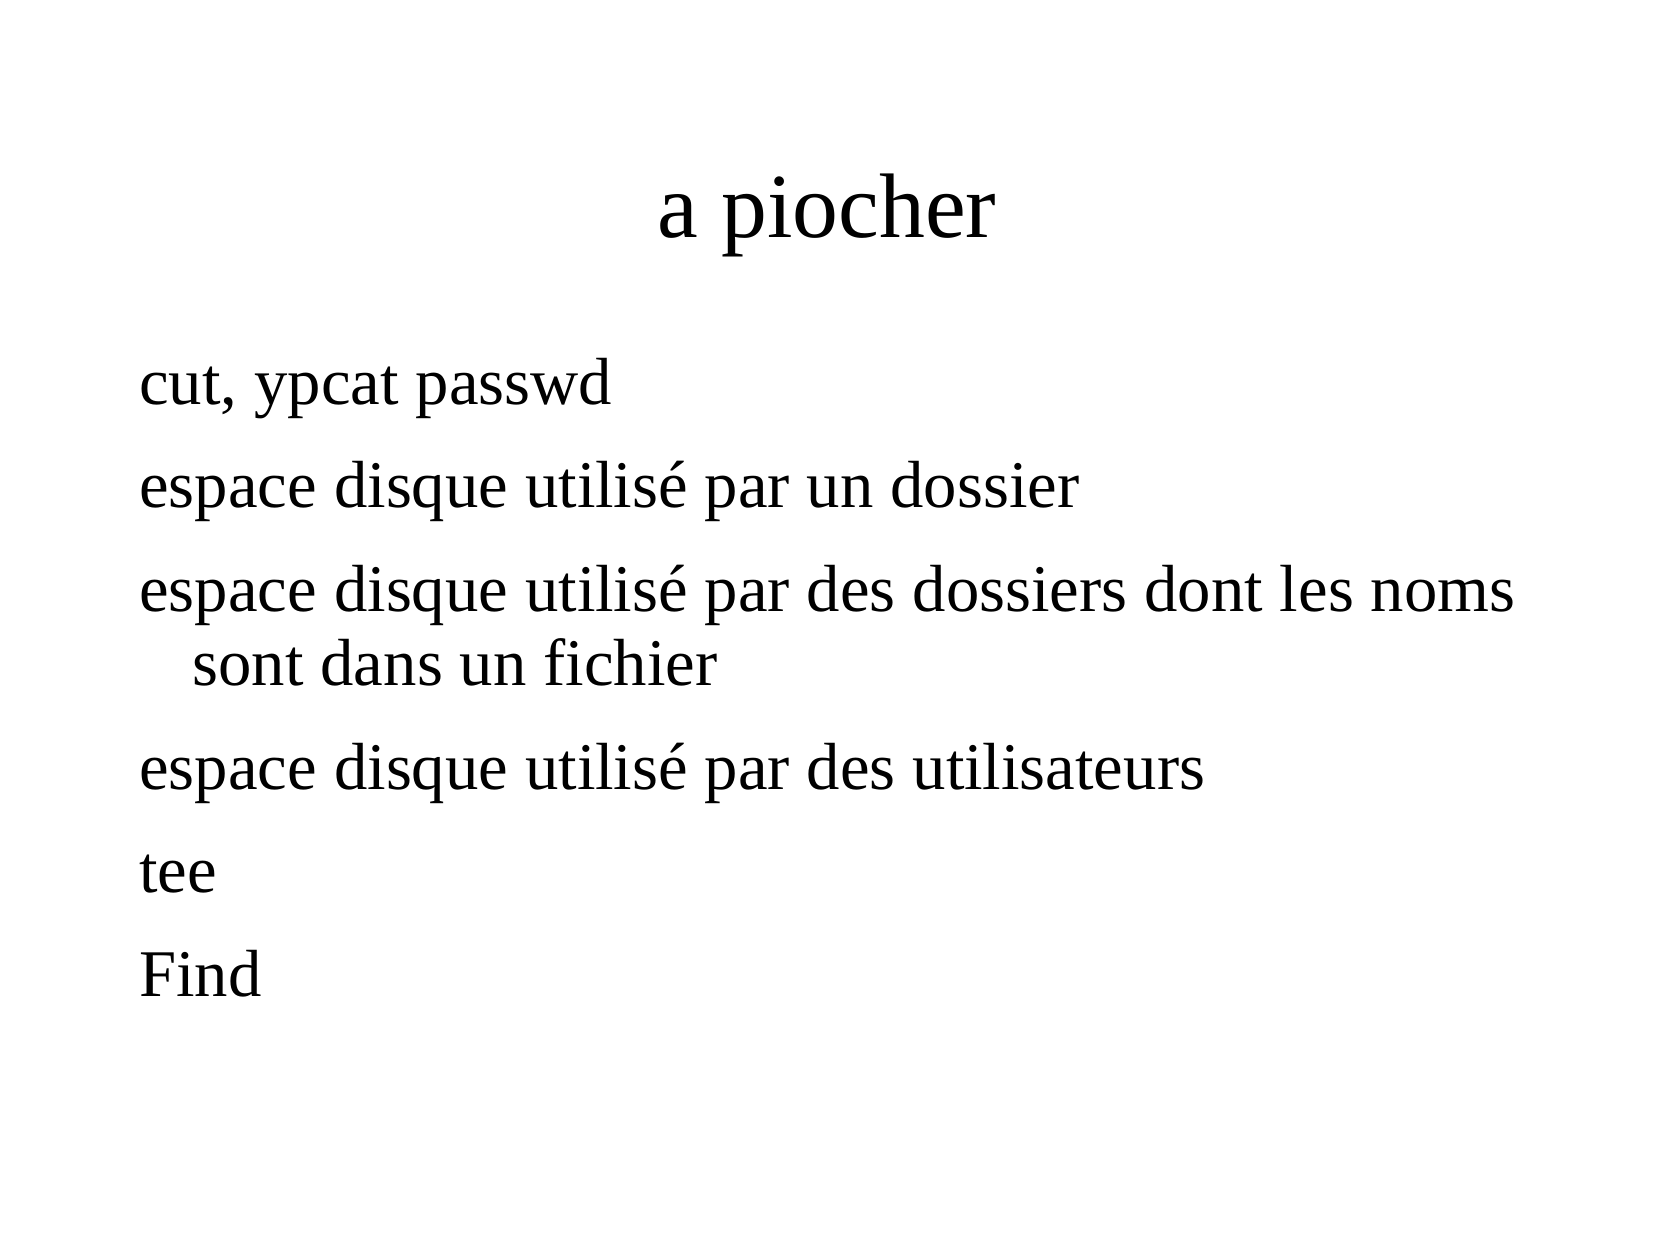

# a piocher
cut, ypcat passwd
espace disque utilisé par un dossier
espace disque utilisé par des dossiers dont les noms sont dans un fichier
espace disque utilisé par des utilisateurs
tee
Find